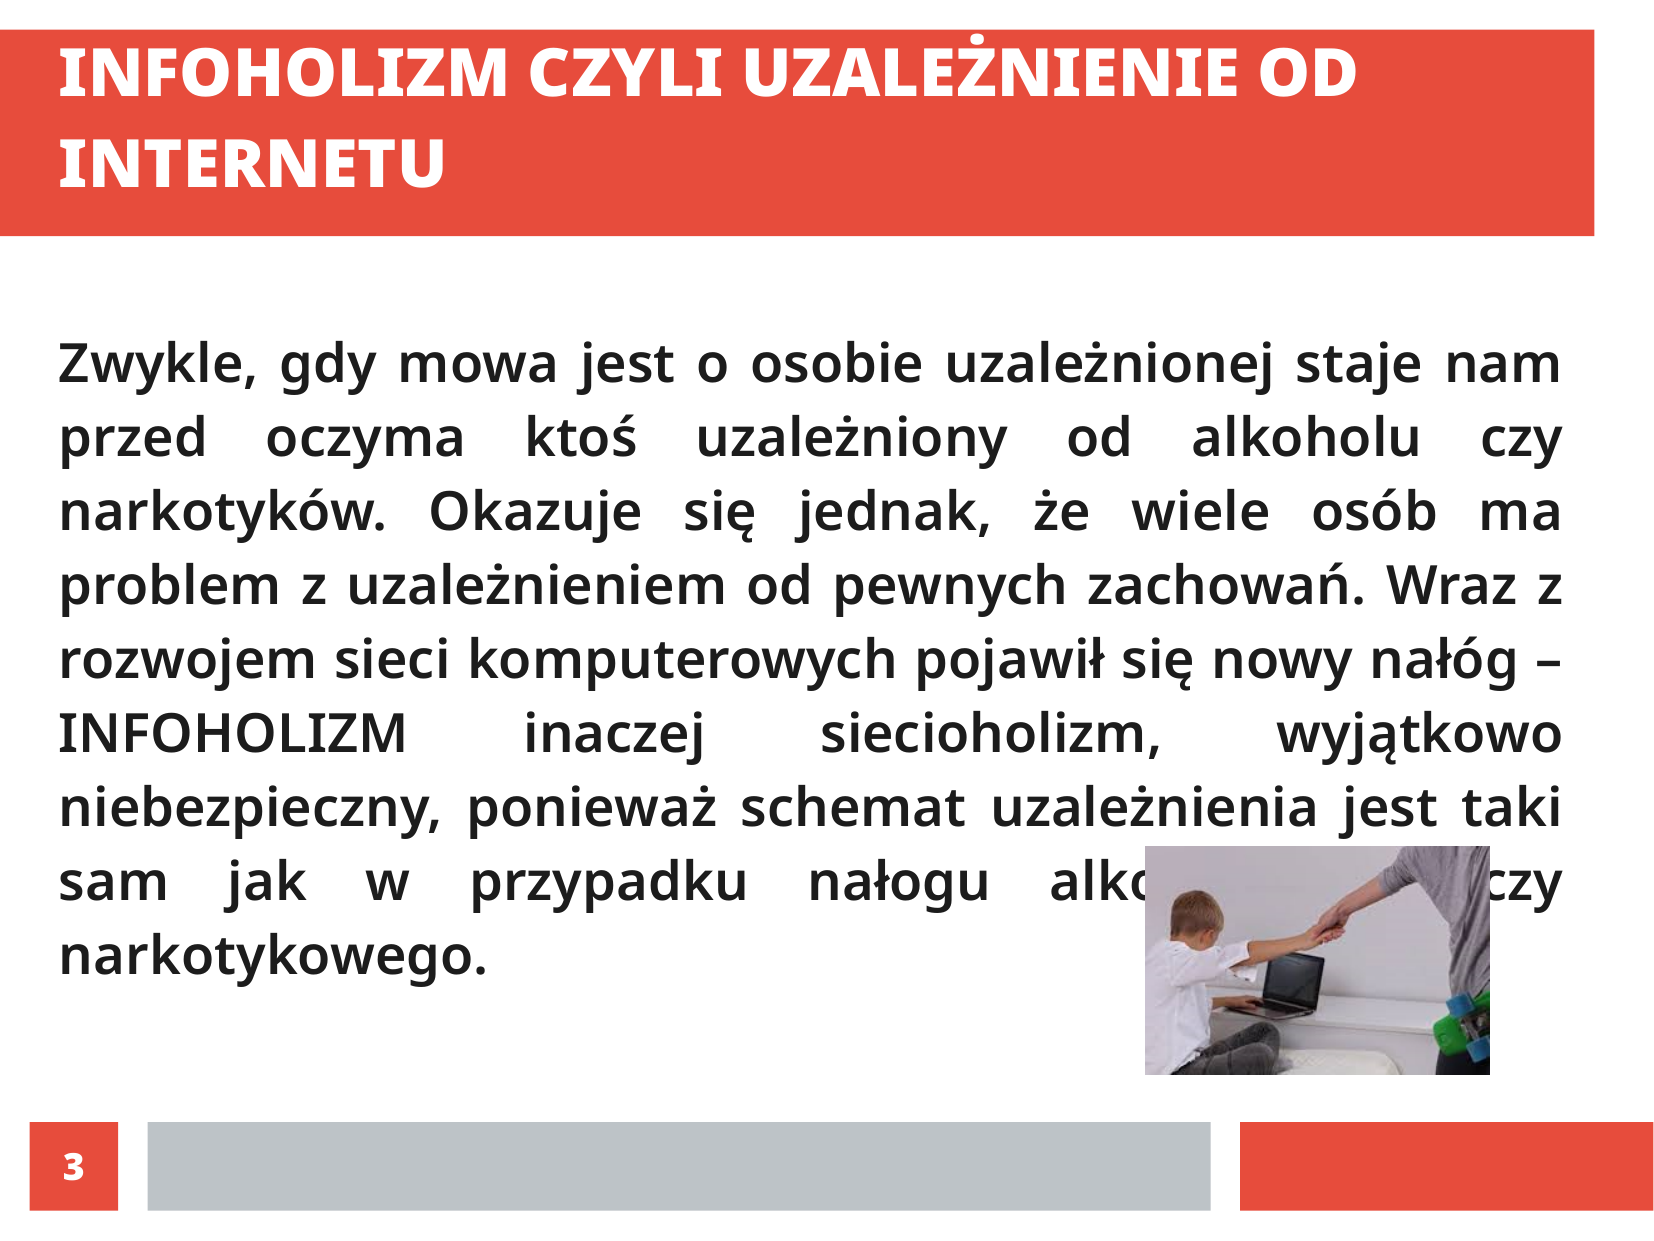

# INFOHOLIZM CZYLI UZALEŻNIENIE OD INTERNETU
Zwykle, gdy mowa jest o osobie uzależnionej staje nam przed oczyma ktoś uzależniony od alkoholu czy narkotyków. Okazuje się jednak, że wiele osób ma problem z uzależnieniem od pewnych zachowań. Wraz z rozwojem sieci komputerowych pojawił się nowy nałóg – INFOHOLIZM inaczej siecioholizm, wyjątkowo niebezpieczny, ponieważ schemat uzależnienia jest taki sam jak w przypadku nałogu alkoholowego czy narkotykowego.
3